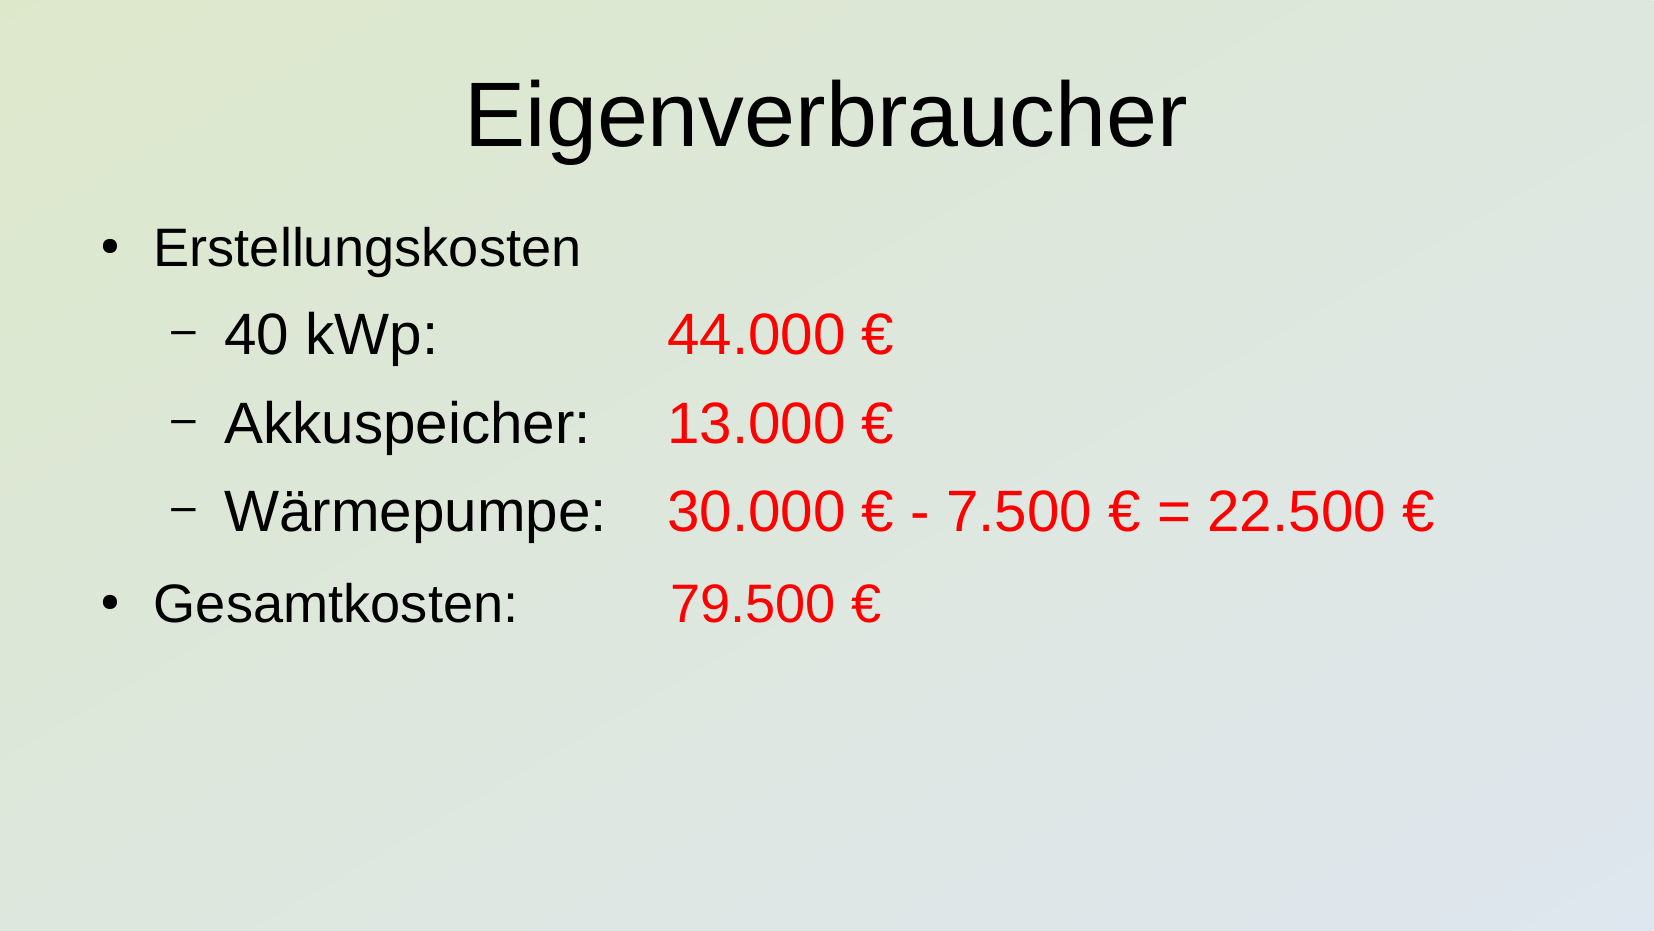

# Eigenverbraucher
Erstellungskosten
40 kWp: 			44.000 €
Akkuspeicher: 	13.000 €
Wärmepumpe: 	30.000 € - 7.500 € = 22.500 €
Gesamtkosten: 		79.500 €